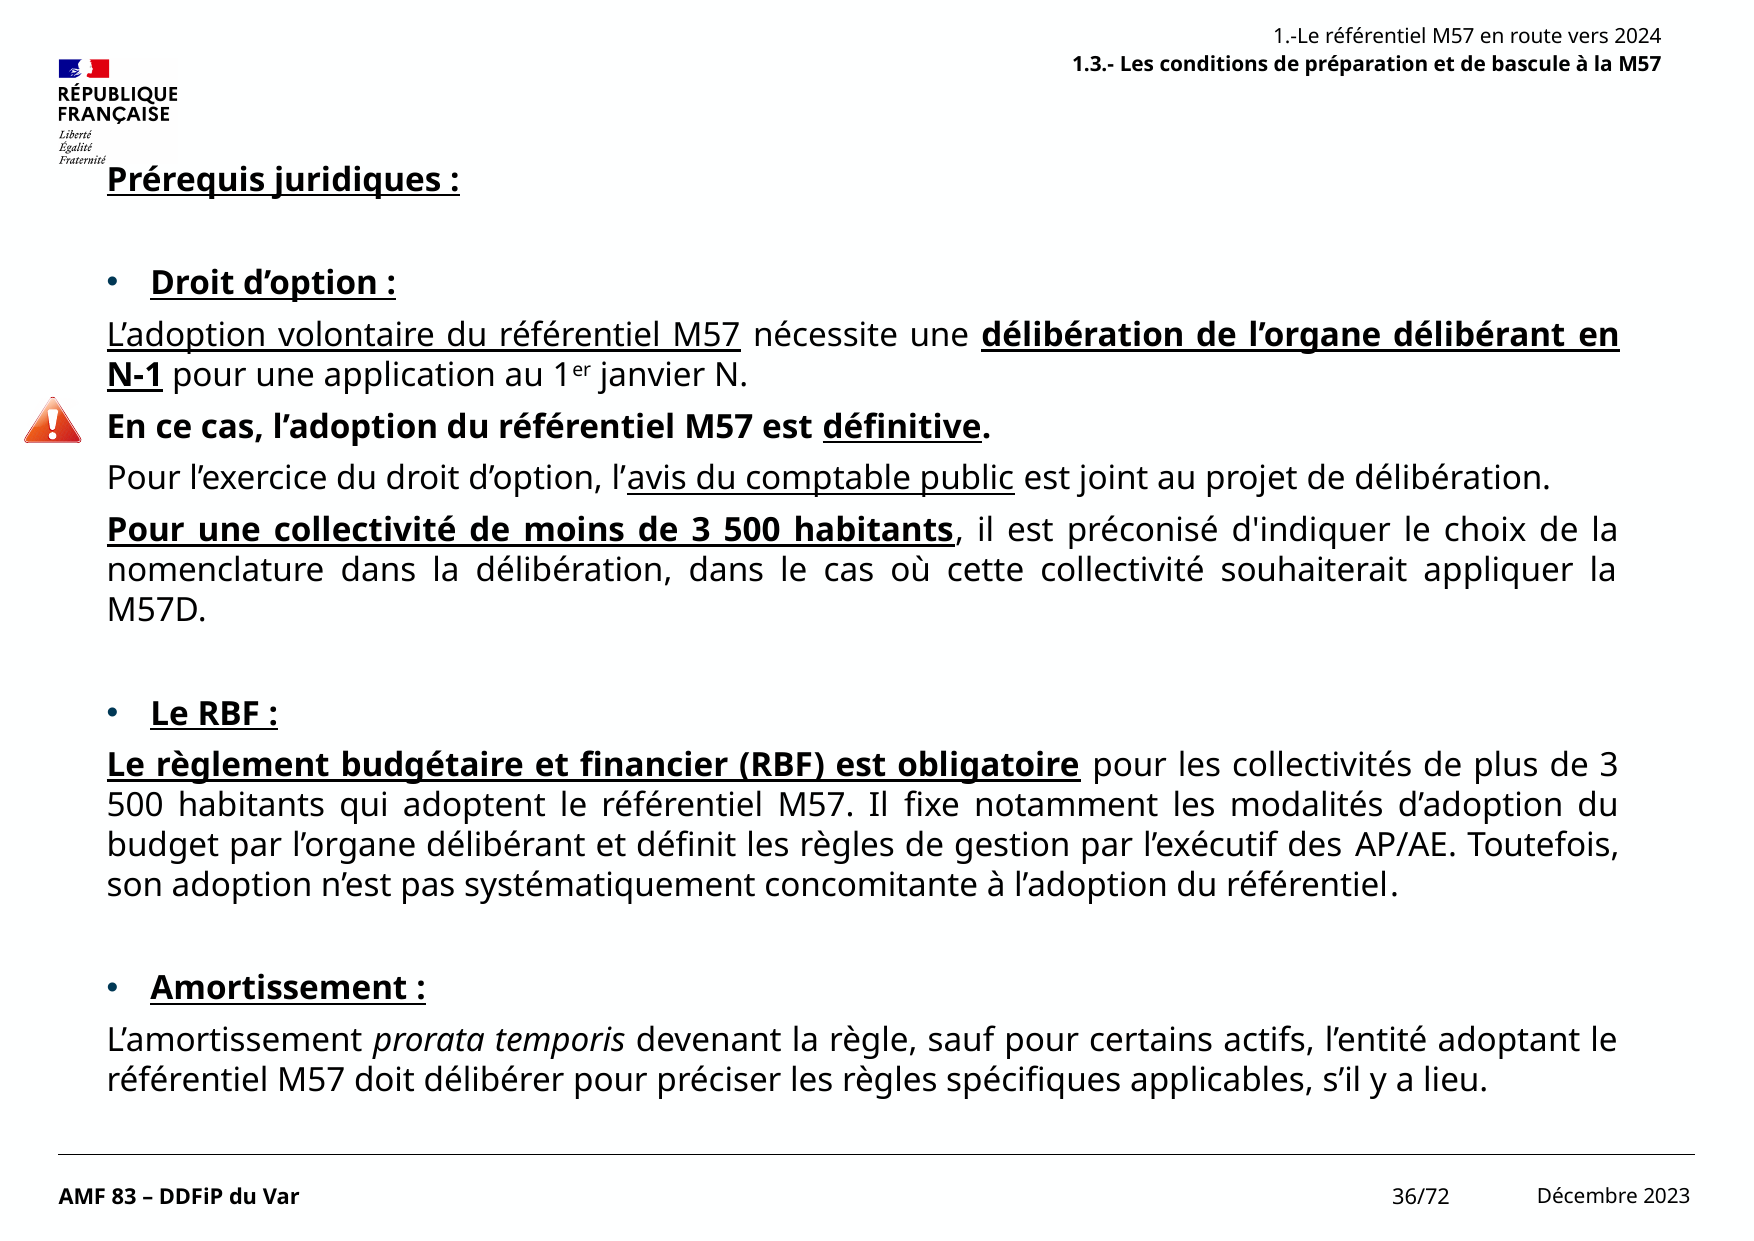

1.-Le référentiel M57 en route vers 2024
1.3.- Les conditions de préparation et de bascule à la M57
# Prérequis juridiques :
Droit d’option :
L’adoption volontaire du référentiel M57 nécessite une délibération de l’organe délibérant en N-1 pour une application au 1er janvier N.
En ce cas, l’adoption du référentiel M57 est définitive.
Pour l’exercice du droit d’option, l’avis du comptable public est joint au projet de délibération.
Pour une collectivité de moins de 3 500 habitants, il est préconisé d'indiquer le choix de la nomenclature dans la délibération, dans le cas où cette collectivité souhaiterait appliquer la M57D.
Le RBF :
Le règlement budgétaire et financier (RBF) est obligatoire pour les collectivités de plus de 3 500 habitants qui adoptent le référentiel M57. Il fixe notamment les modalités d’adoption du budget par l’organe délibérant et définit les règles de gestion par l’exécutif des AP/AE. Toutefois, son adoption n’est pas systématiquement concomitante à l’adoption du référentiel.
Amortissement :
L’amortissement prorata temporis devenant la règle, sauf pour certains actifs, l’entité adoptant le référentiel M57 doit délibérer pour préciser les règles spécifiques applicables, s’il y a lieu.